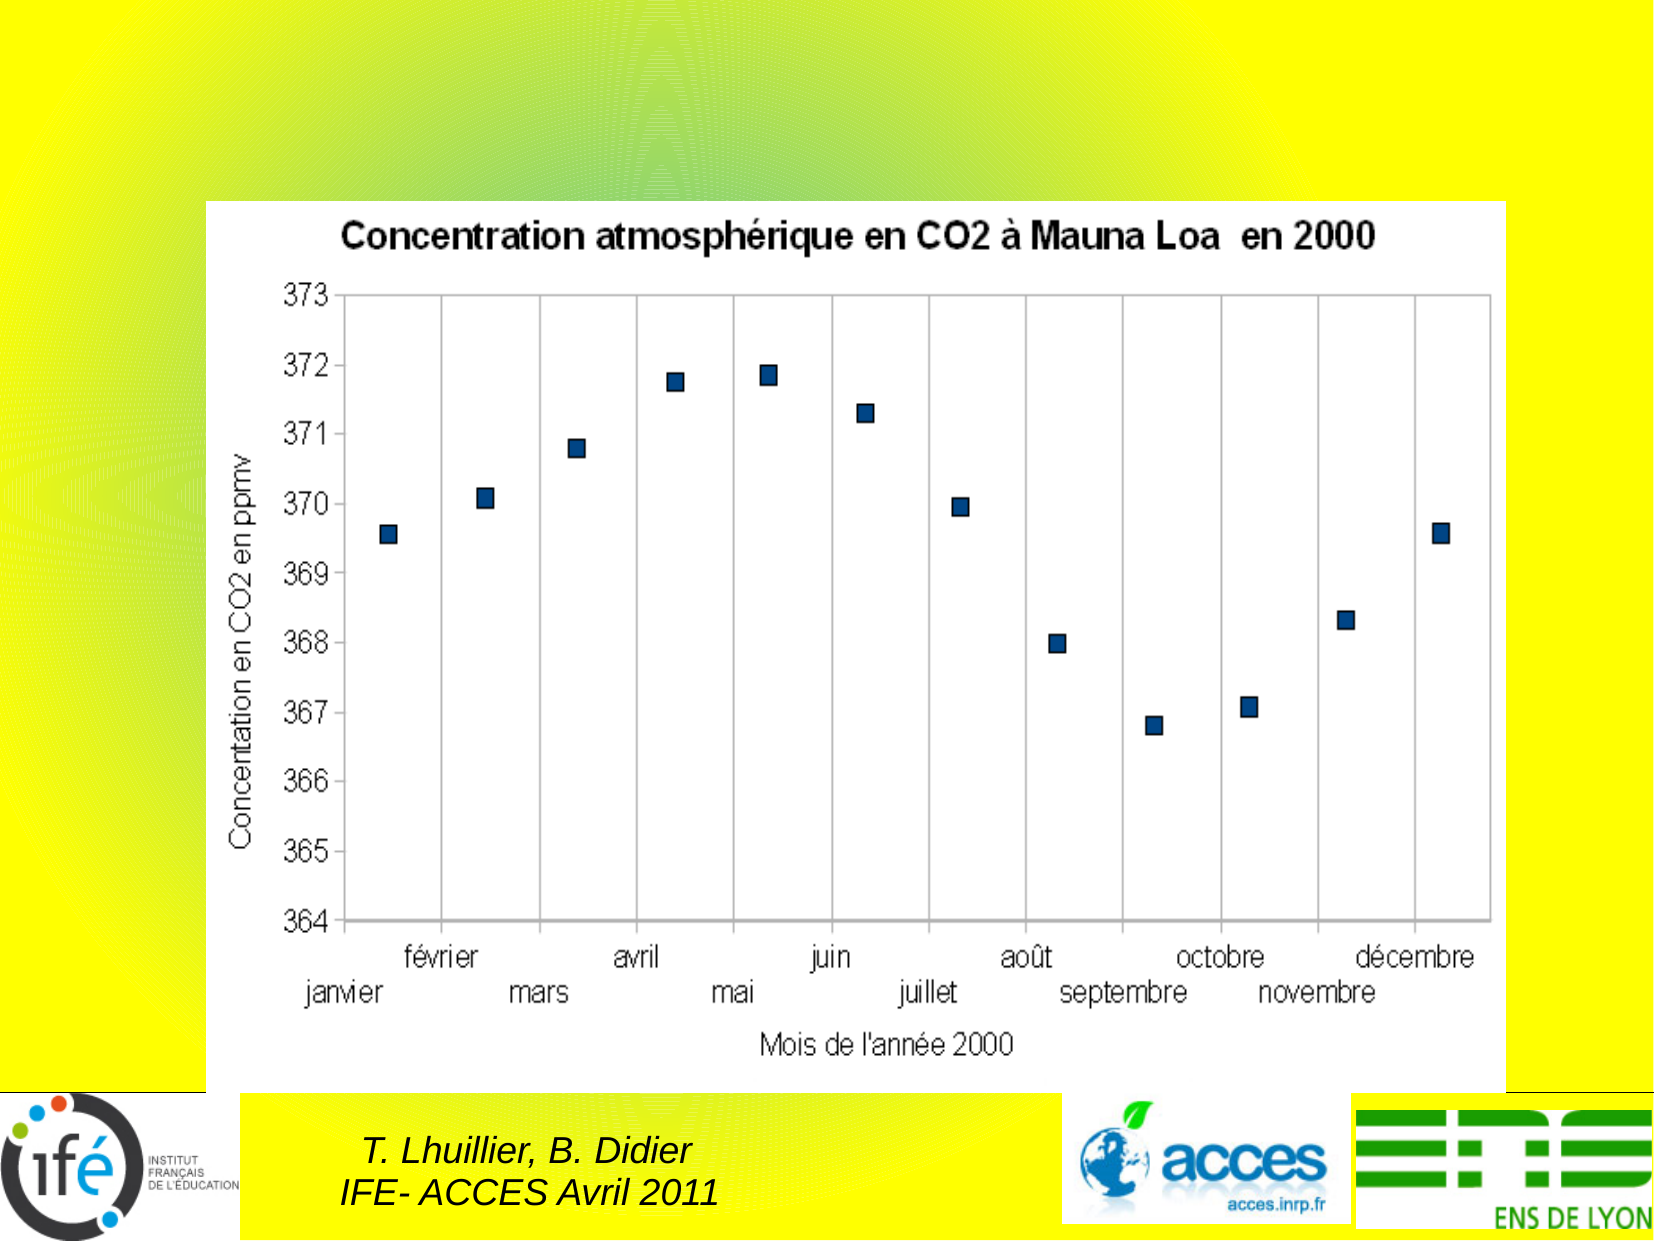

T. Lhuillier, B. Didier
IFE- ACCES Avril 2011